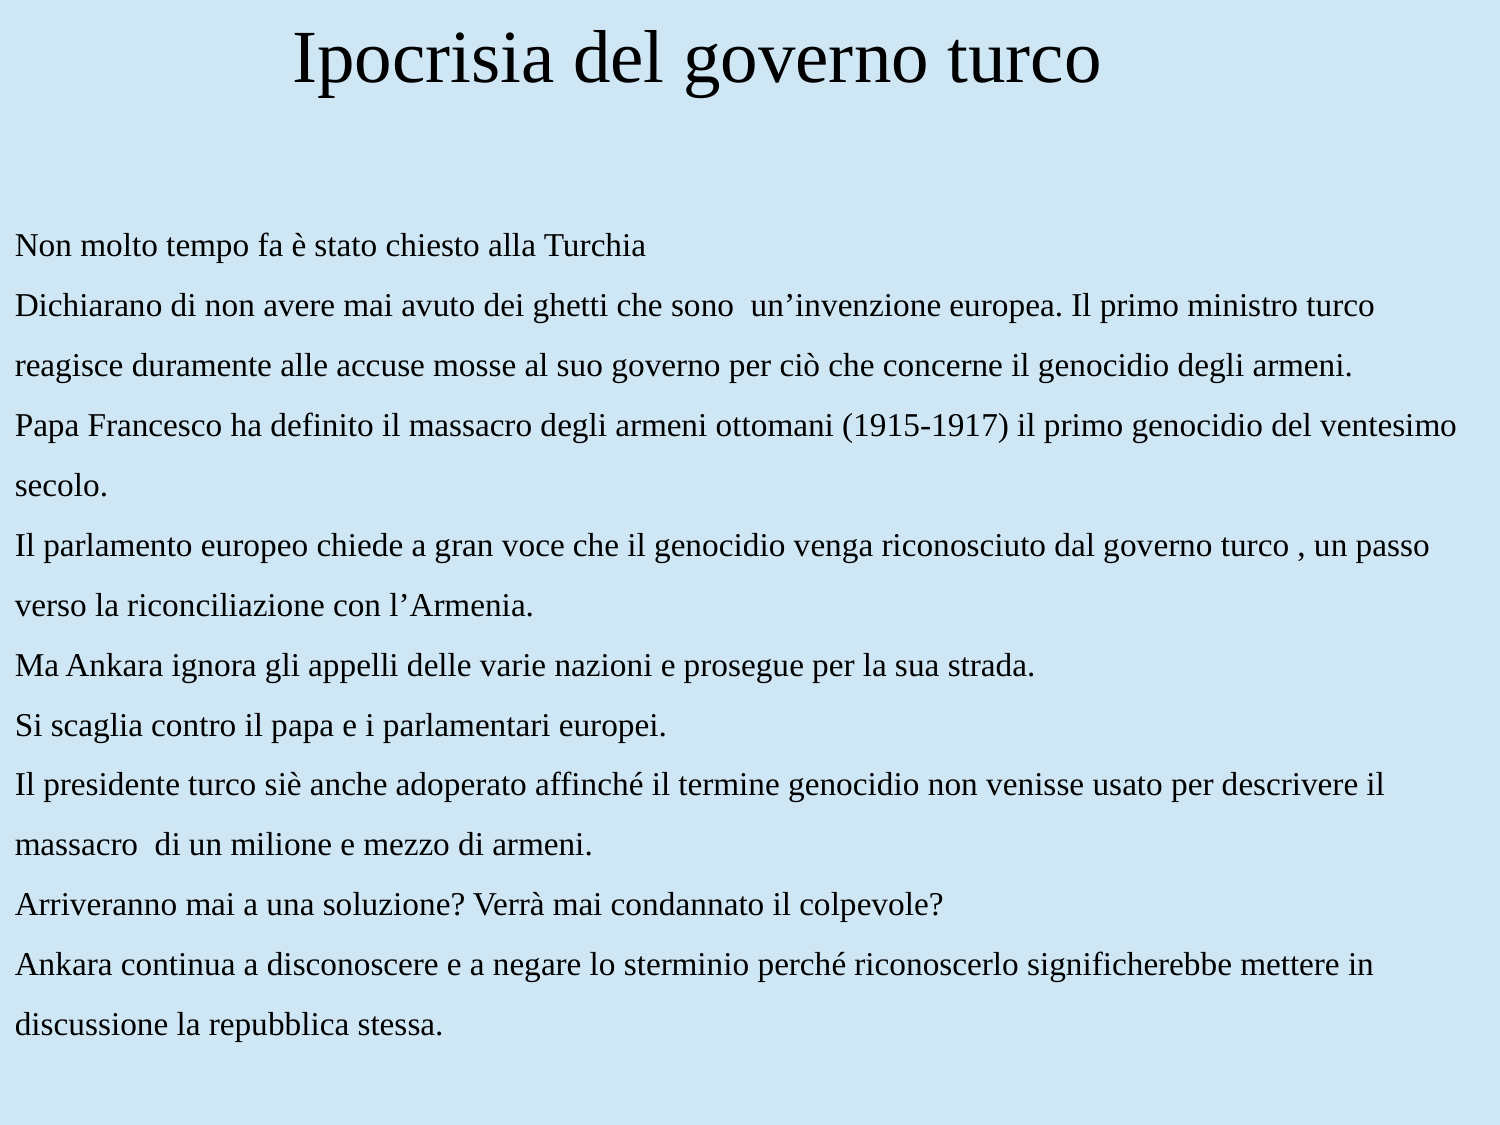

Ipocrisia del governo turco
Non molto tempo fa è stato chiesto alla Turchia
Dichiarano di non avere mai avuto dei ghetti che sono un’invenzione europea. Il primo ministro turco reagisce duramente alle accuse mosse al suo governo per ciò che concerne il genocidio degli armeni.
Papa Francesco ha definito il massacro degli armeni ottomani (1915-1917) il primo genocidio del ventesimo secolo.
Il parlamento europeo chiede a gran voce che il genocidio venga riconosciuto dal governo turco , un passo verso la riconciliazione con l’Armenia.
Ma Ankara ignora gli appelli delle varie nazioni e prosegue per la sua strada.
Si scaglia contro il papa e i parlamentari europei.
Il presidente turco siè anche adoperato affinché il termine genocidio non venisse usato per descrivere il massacro di un milione e mezzo di armeni.
Arriveranno mai a una soluzione? Verrà mai condannato il colpevole?
Ankara continua a disconoscere e a negare lo sterminio perché riconoscerlo significherebbe mettere in discussione la repubblica stessa.